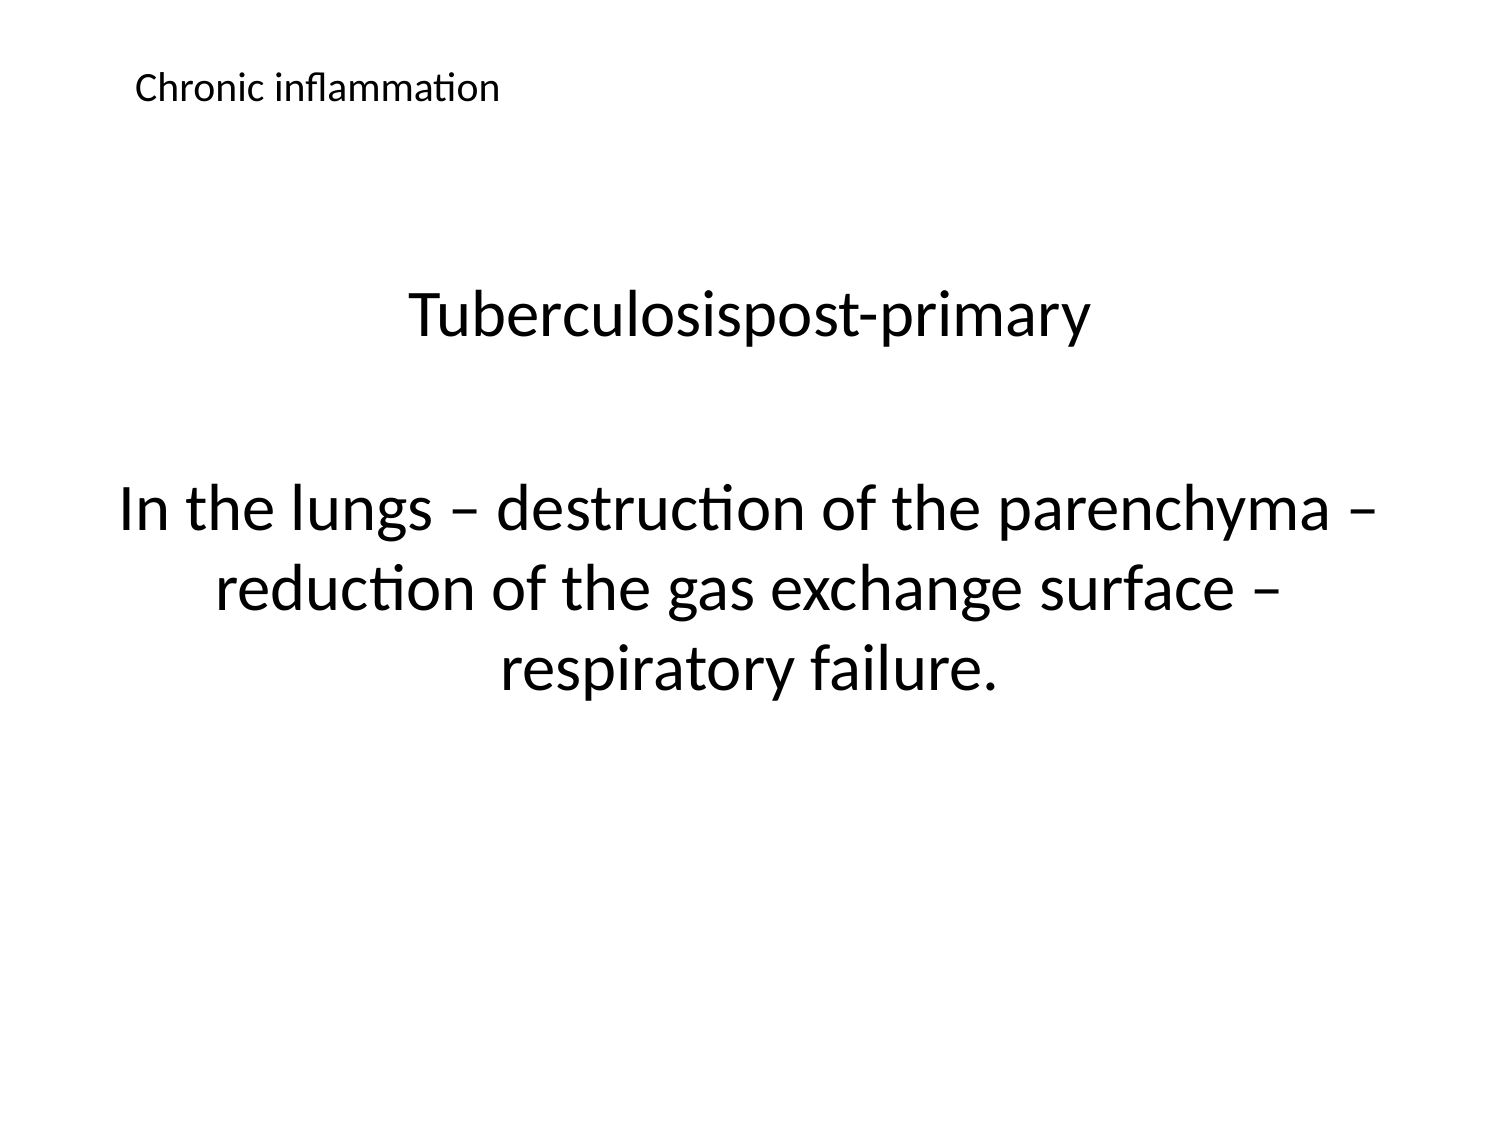

# Chronic inflammation
Tuberculosispost-primary
In the lungs – destruction of the parenchyma – reduction of the gas exchange surface – respiratory failure.